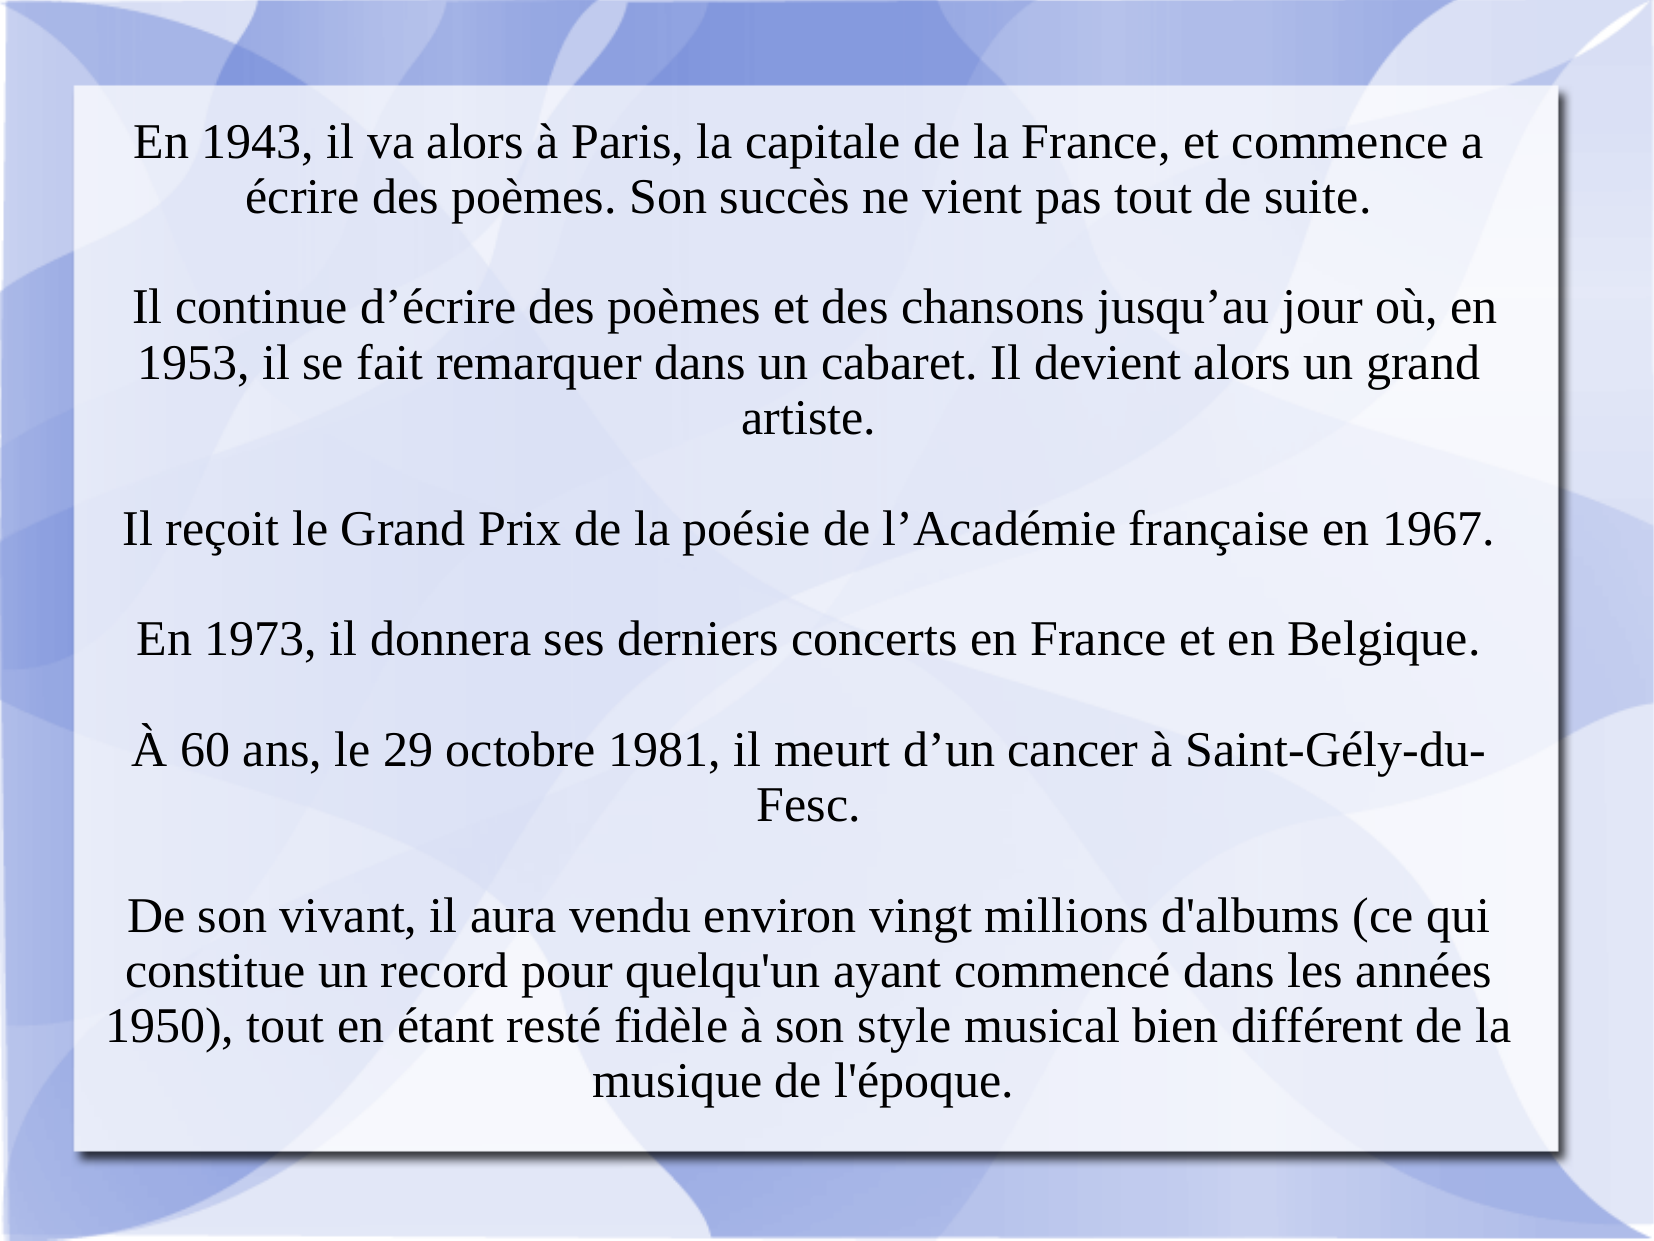

En 1943, il va alors à Paris, la capitale de la France, et commence a écrire des poèmes. Son succès ne vient pas tout de suite.
 Il continue d’écrire des poèmes et des chansons jusqu’au jour où, en 1953, il se fait remarquer dans un cabaret. Il devient alors un grand artiste.
Il reçoit le Grand Prix de la poésie de l’Académie française en 1967.
En 1973, il donnera ses derniers concerts en France et en Belgique.
À 60 ans, le 29 octobre 1981, il meurt d’un cancer à Saint-Gély-du-Fesc.
De son vivant, il aura vendu environ vingt millions d'albums (ce qui constitue un record pour quelqu'un ayant commencé dans les années 1950), tout en étant resté fidèle à son style musical bien différent de la musique de l'époque.